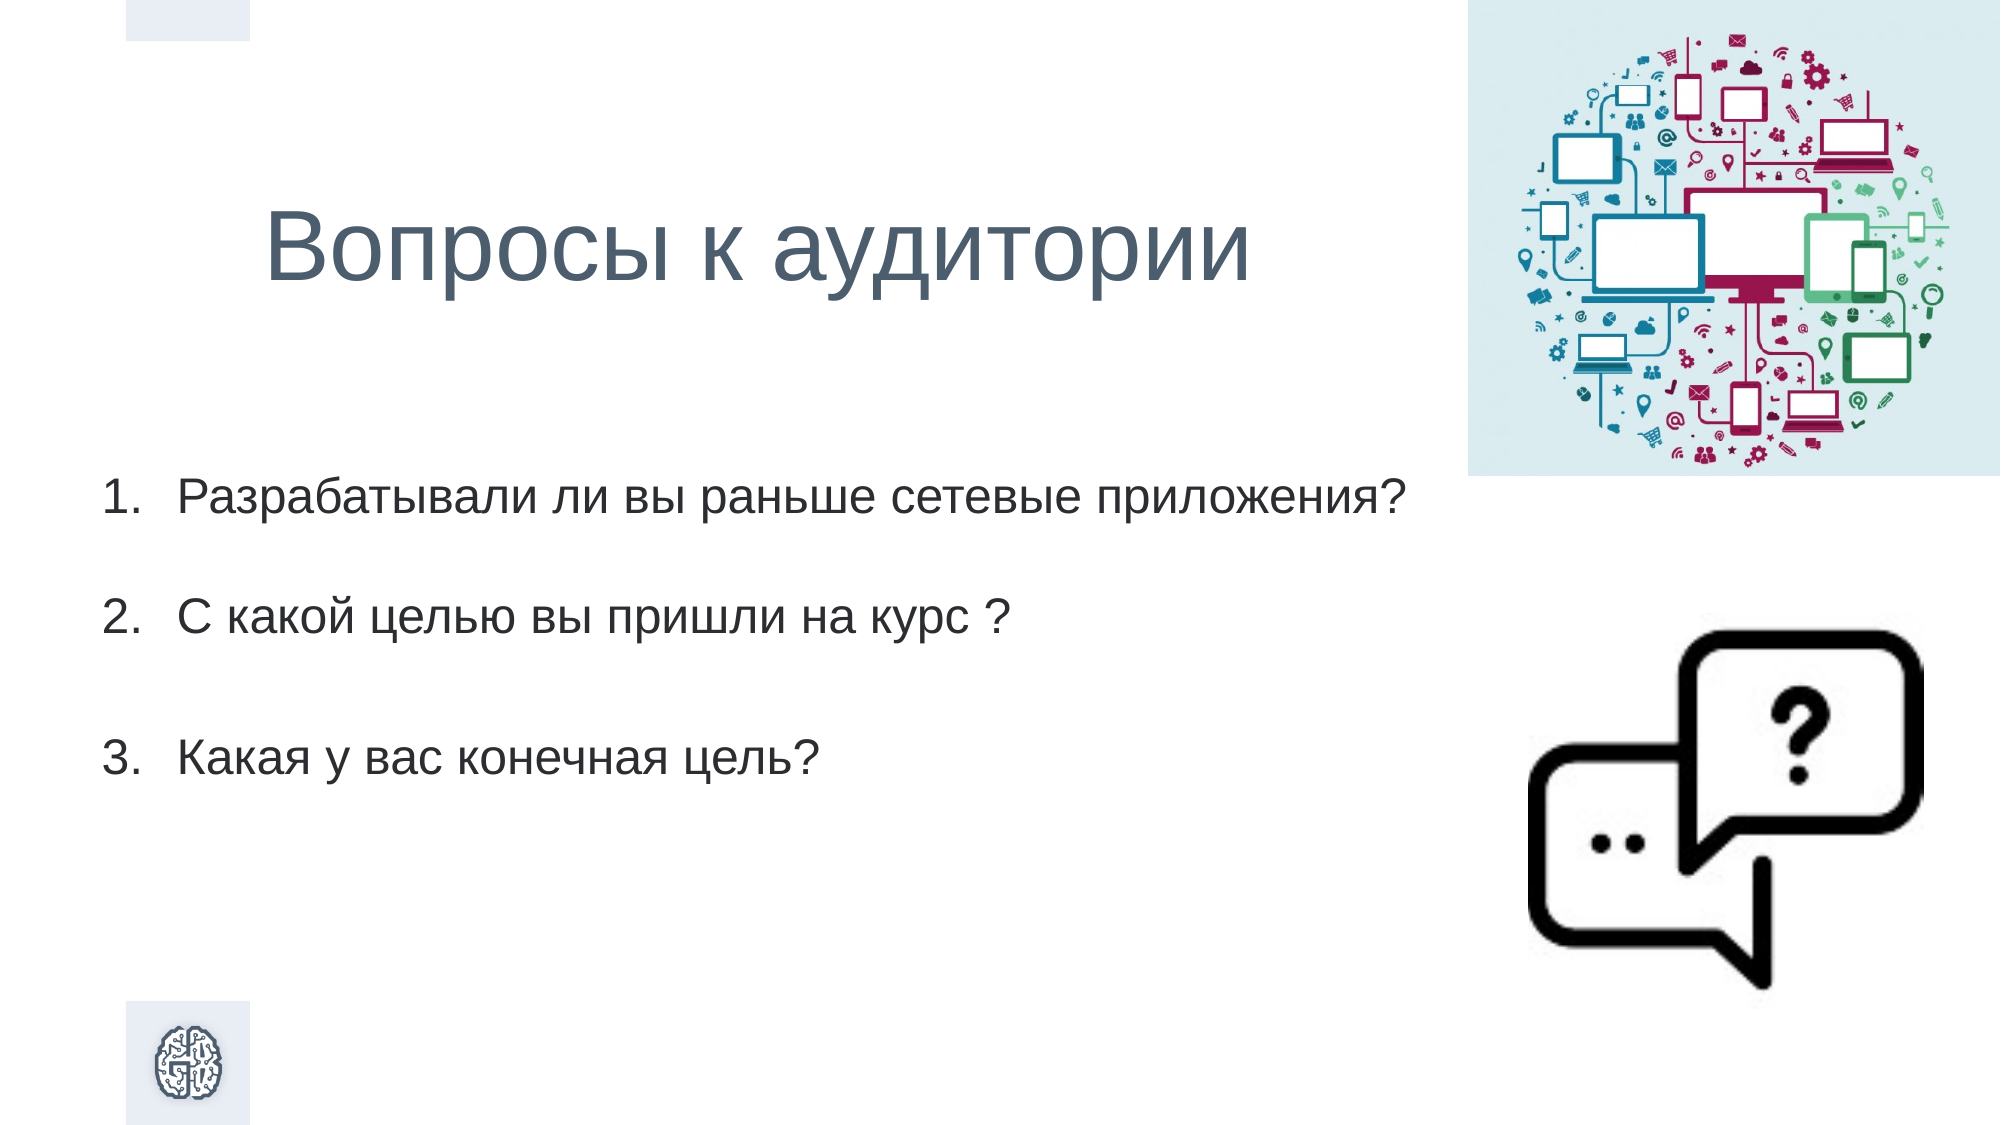

# Вопросы к аудитории
Разрабатывали ли вы раньше сетевые приложения?
С какой целью вы пришли на курс ?
Какая у вас конечная цель?